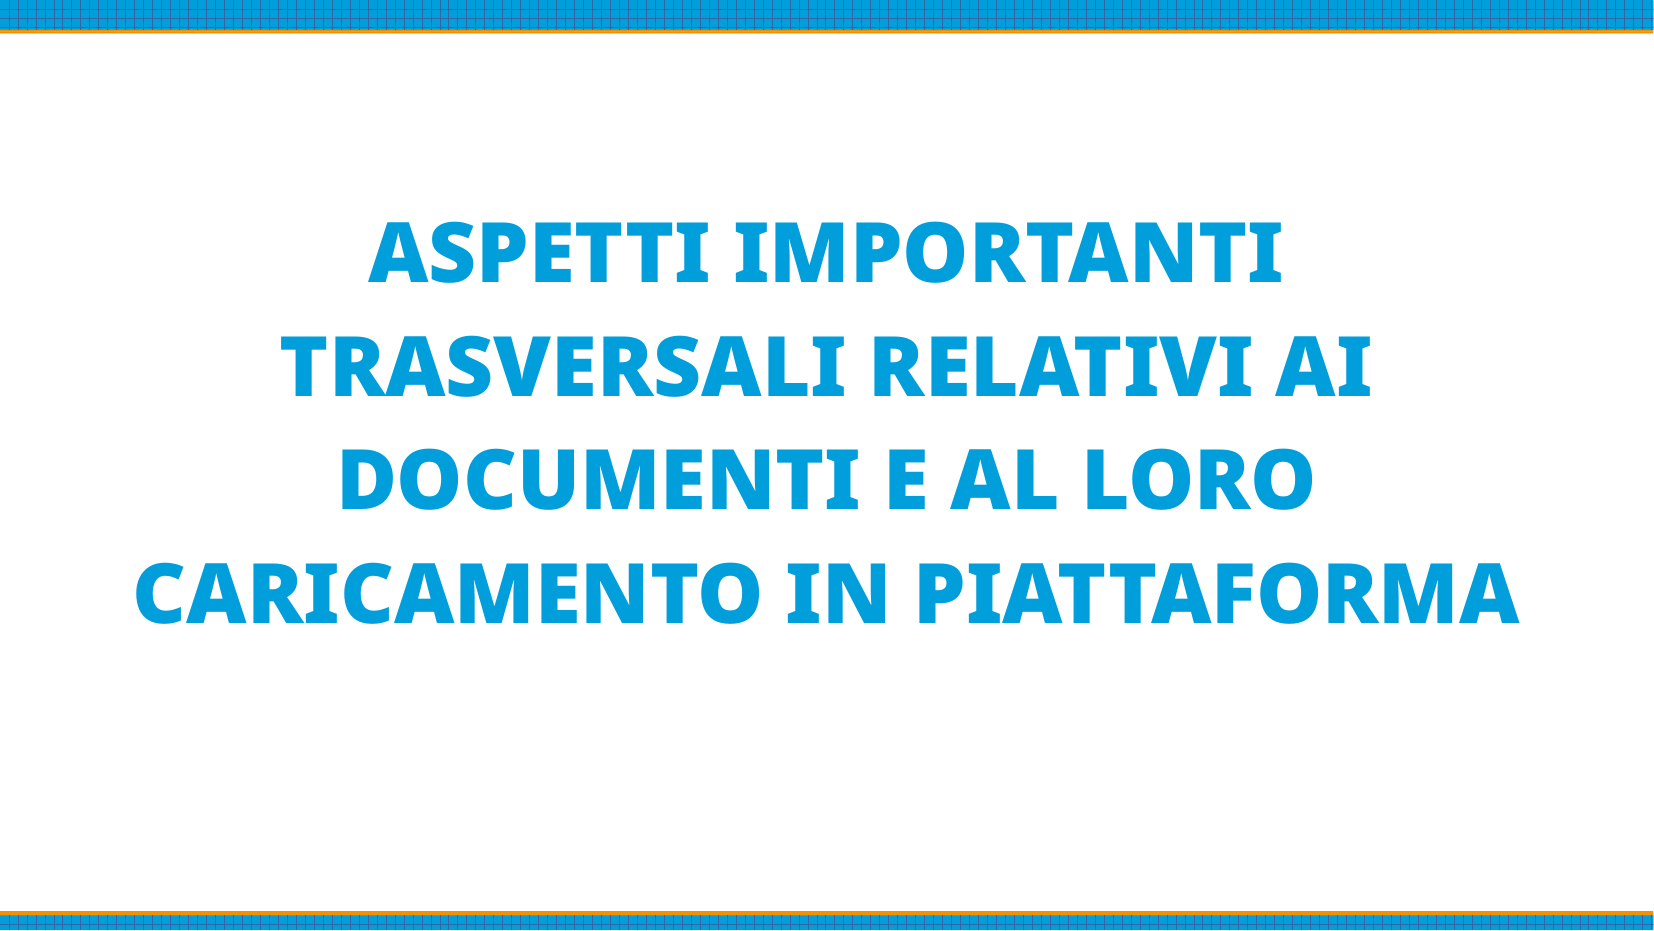

# ASPETTI IMPORTANTI TRASVERSALI RELATIVI AI DOCUMENTI E AL LORO CARICAMENTO IN PIATTAFORMA